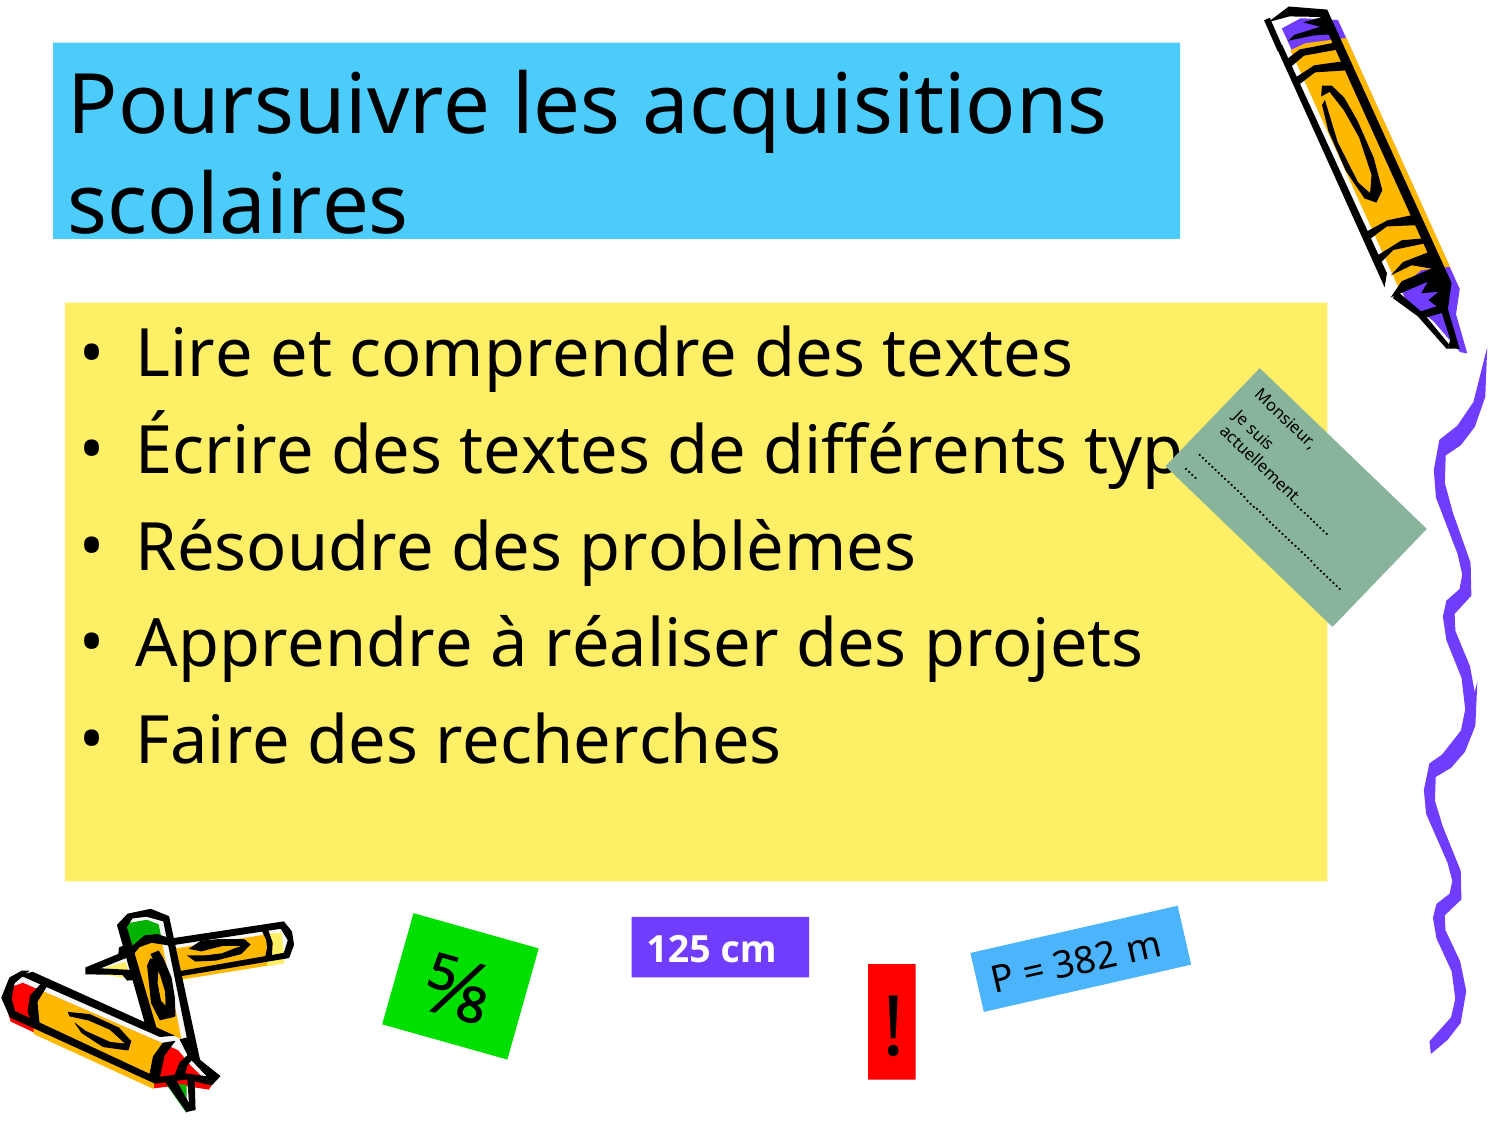

# Poursuivre les acquisitions scolaires
Lire et comprendre des textes
Écrire des textes de différents types
Résoudre des problèmes
Apprendre à réaliser des projets
Faire des recherches
Monsieur,
Je suis actuellement………..
………………………………………….
125 cm
⅝
P = 382 m
!